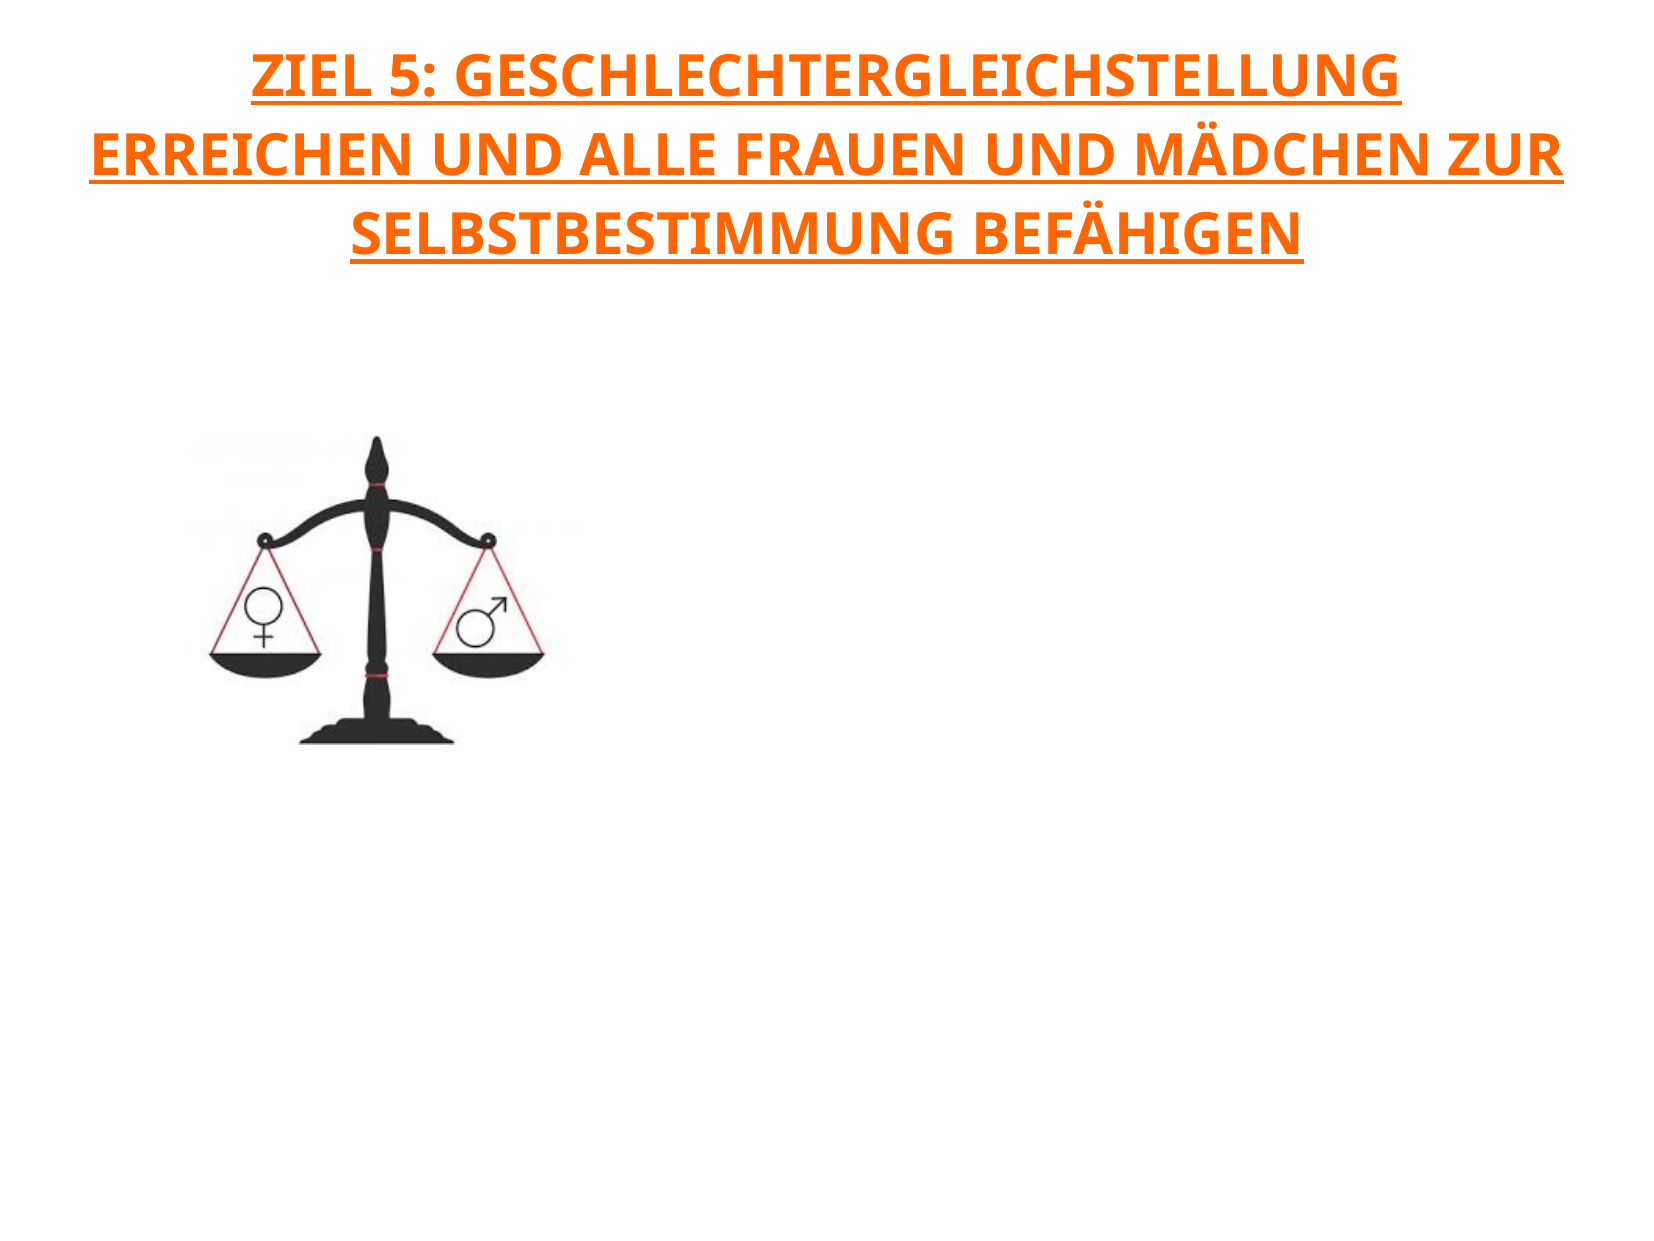

# ZIEL 5: GESCHLECHTERGLEICHSTELLUNG ERREICHEN UND ALLE FRAUEN UND MÄDCHEN ZUR SELBSTBESTIMMUNG BEFÄHIGEN